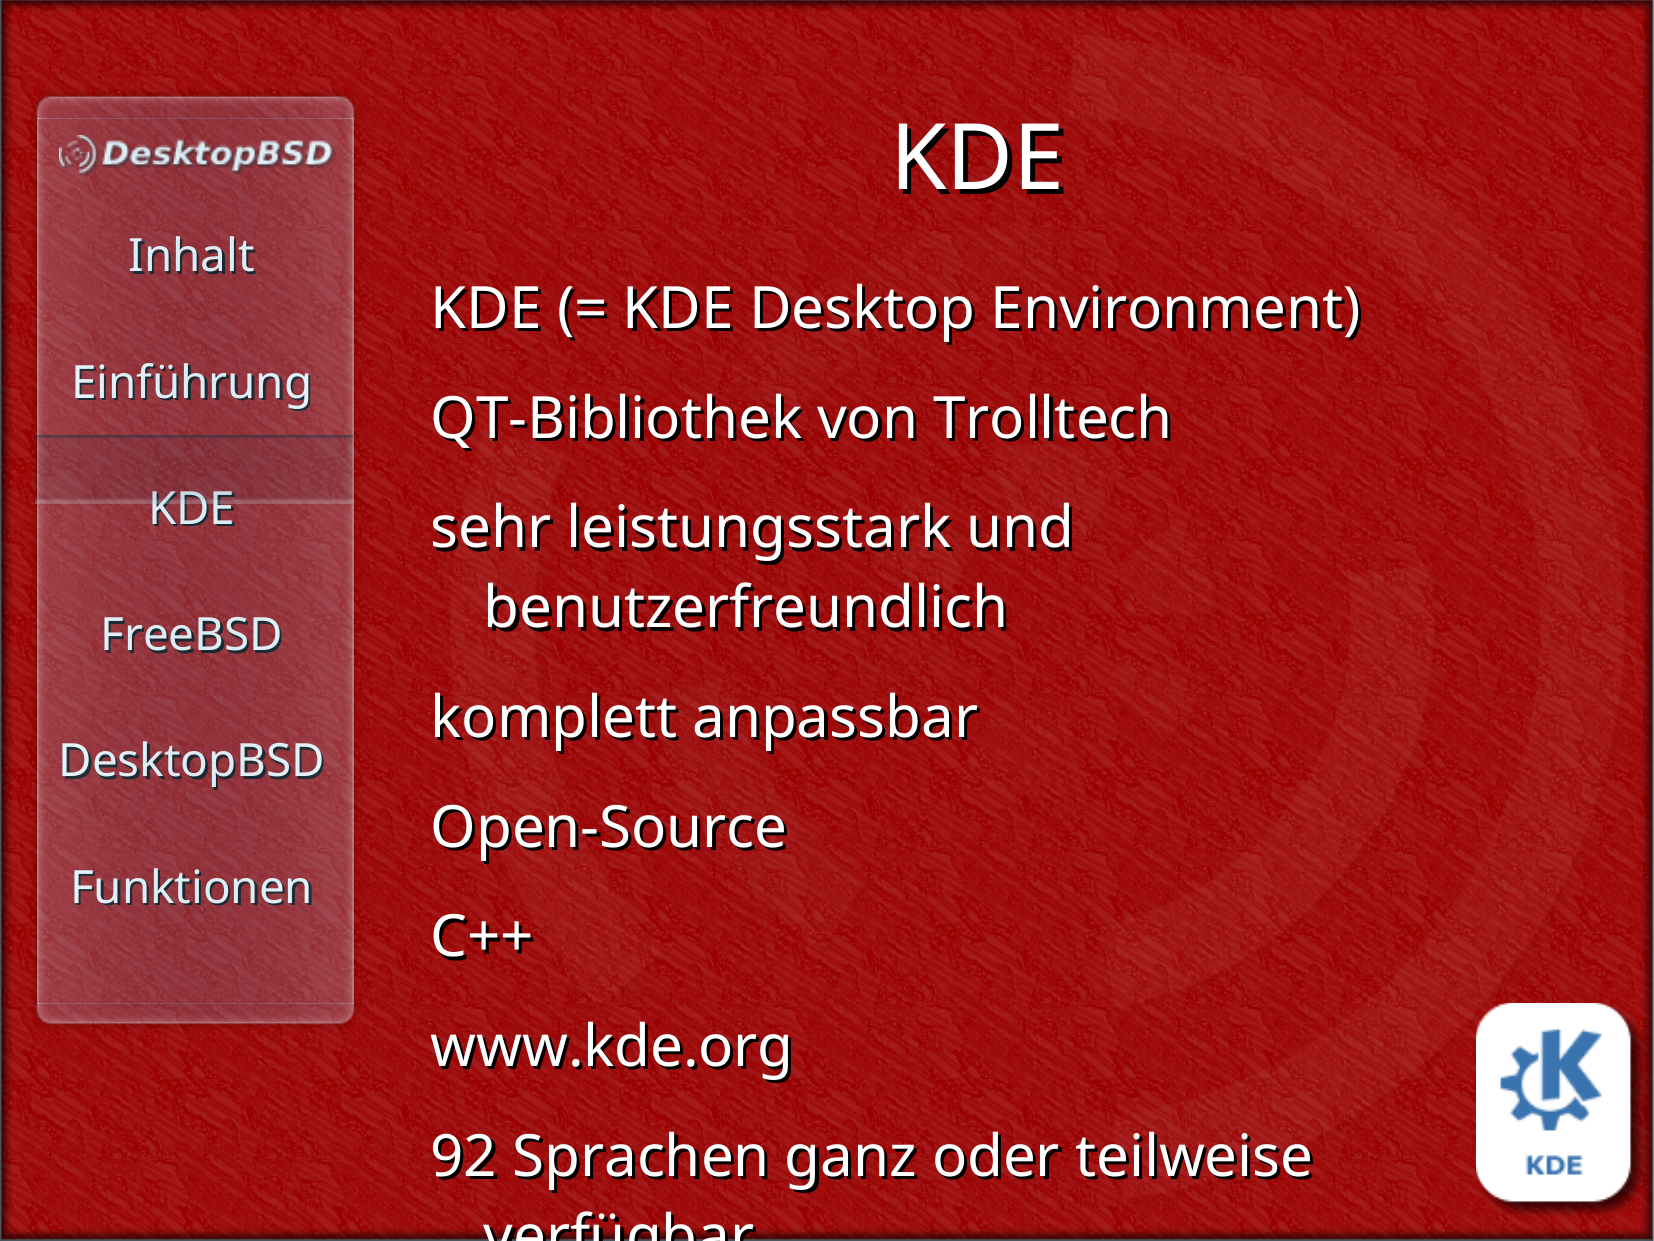

# KDE
KDE (= KDE Desktop Environment)
QT-Bibliothek von Trolltech
sehr leistungsstark und benutzerfreundlich
komplett anpassbar
Open-Source
C++
www.kde.org
92 Sprachen ganz oder teilweise verfügbar